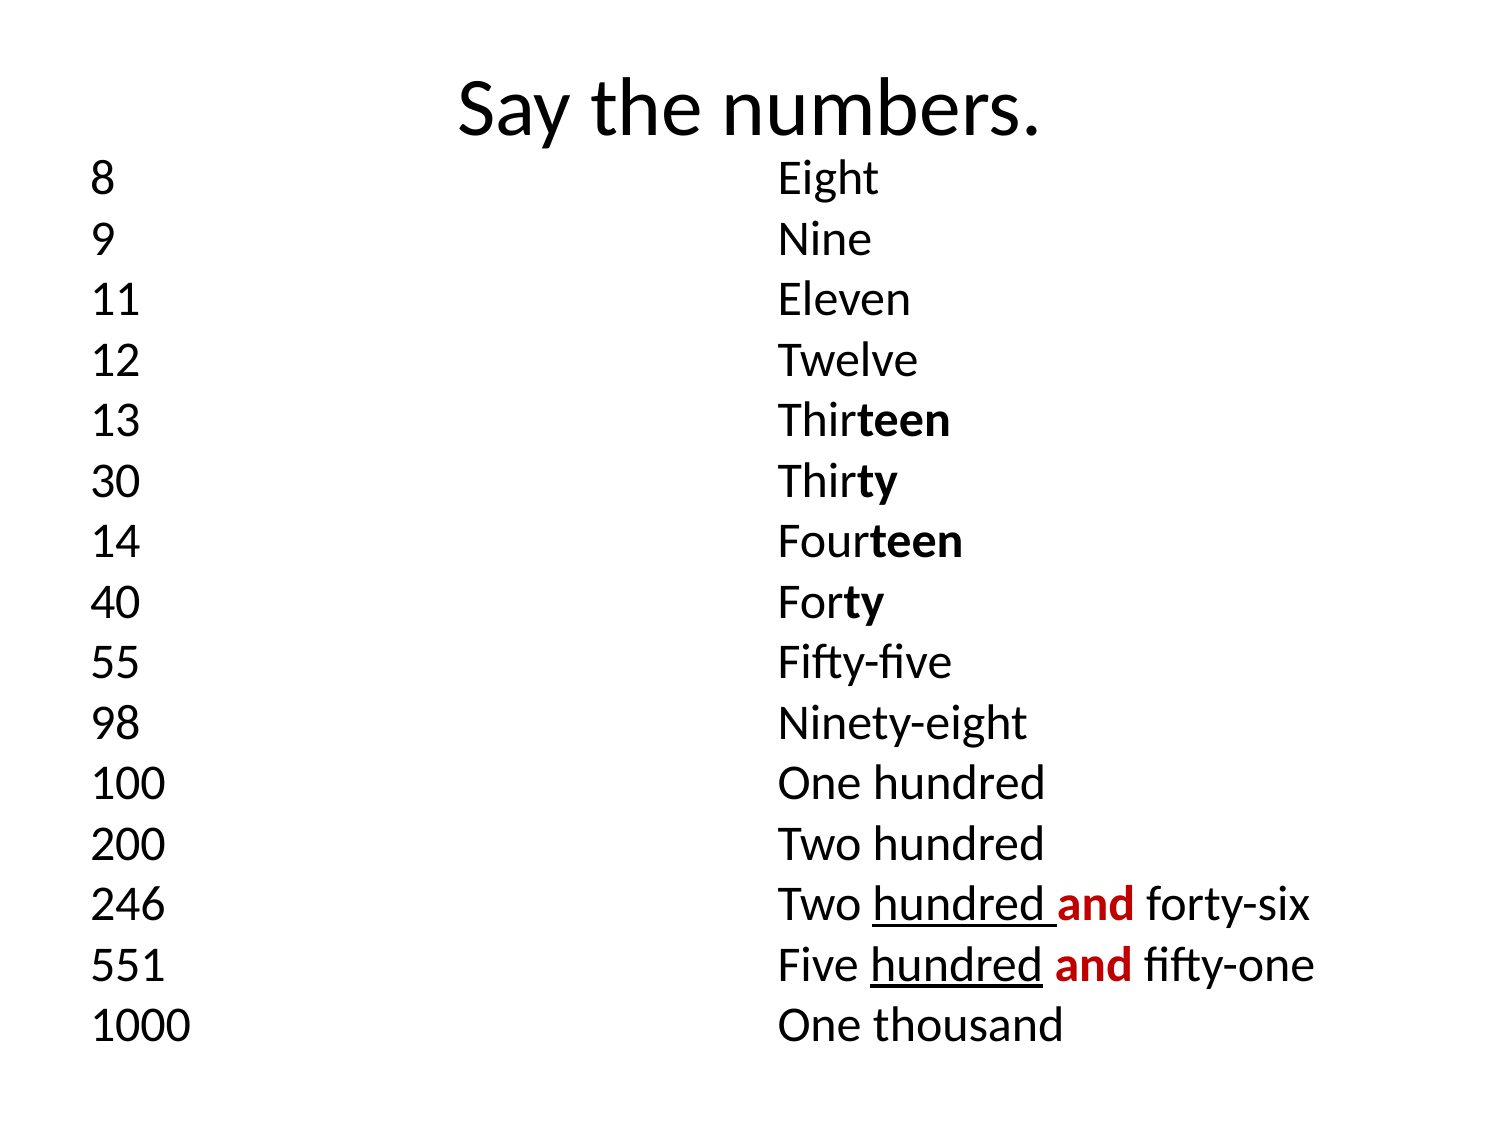

# Say the numbers.
8
9
11
12
13
30
14
40
55
98
100
200
246
551
1000
Eight
Nine
Eleven
Twelve
Thirteen
Thirty
Fourteen
Forty
Fifty-five
Ninety-eight
One hundred
Two hundred
Two hundred and forty-six
Five hundred and fifty-one
One thousand